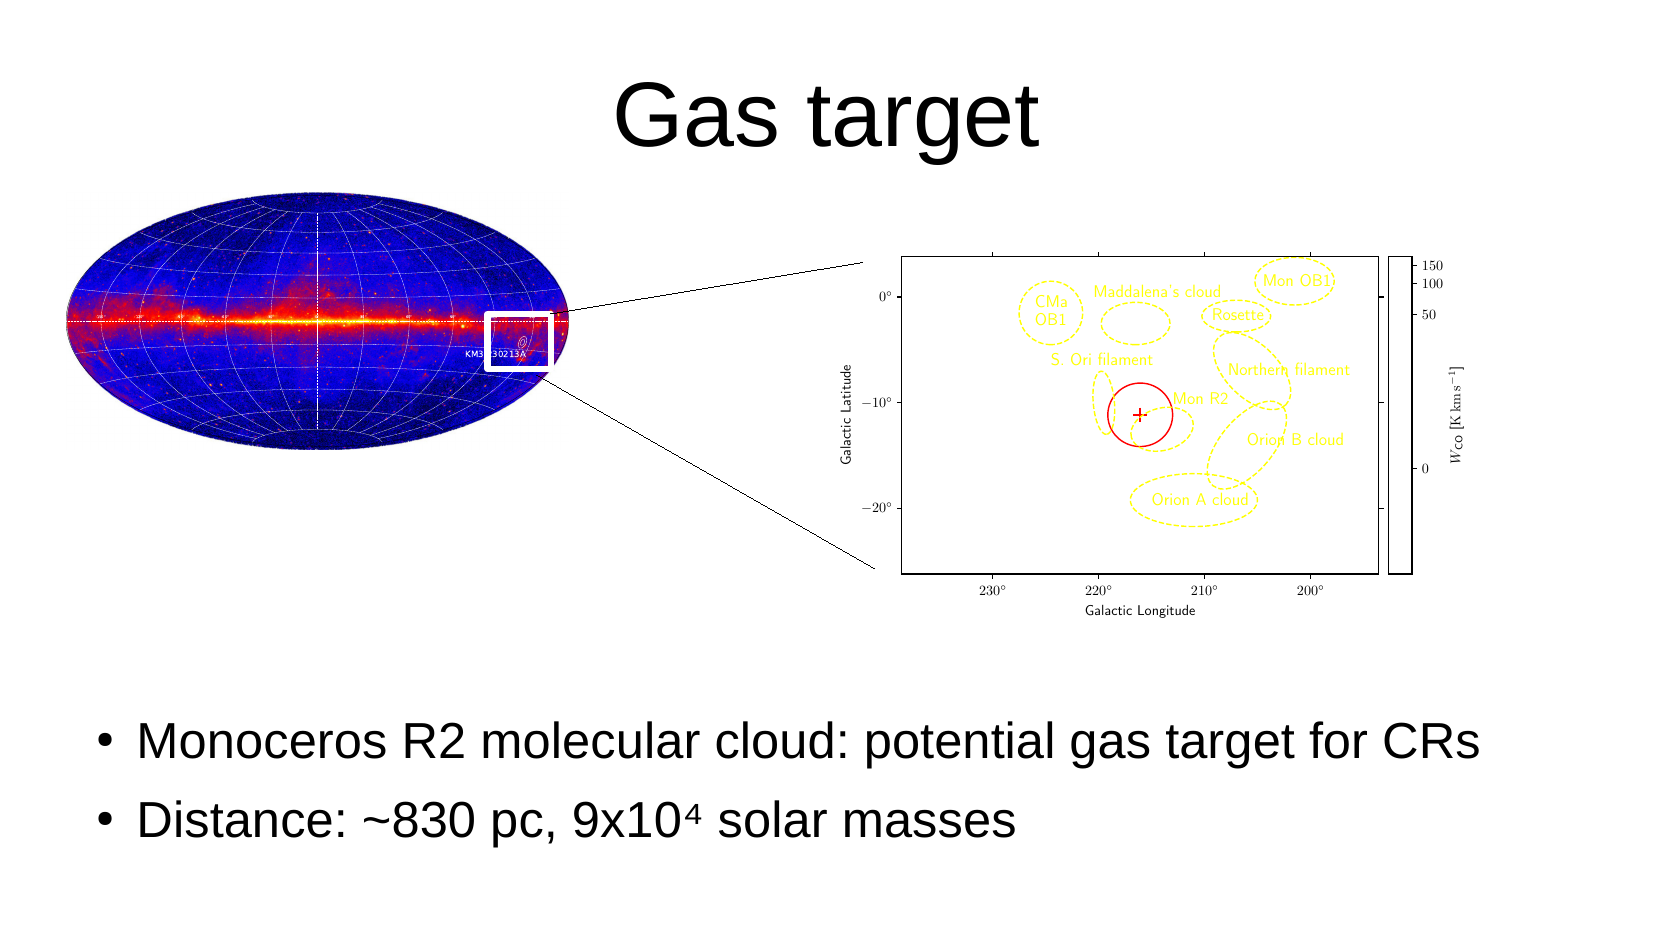

# Gas target
Monoceros R2 molecular cloud: potential gas target for CRs
Distance: ~830 pc, 9x10⁴ solar masses